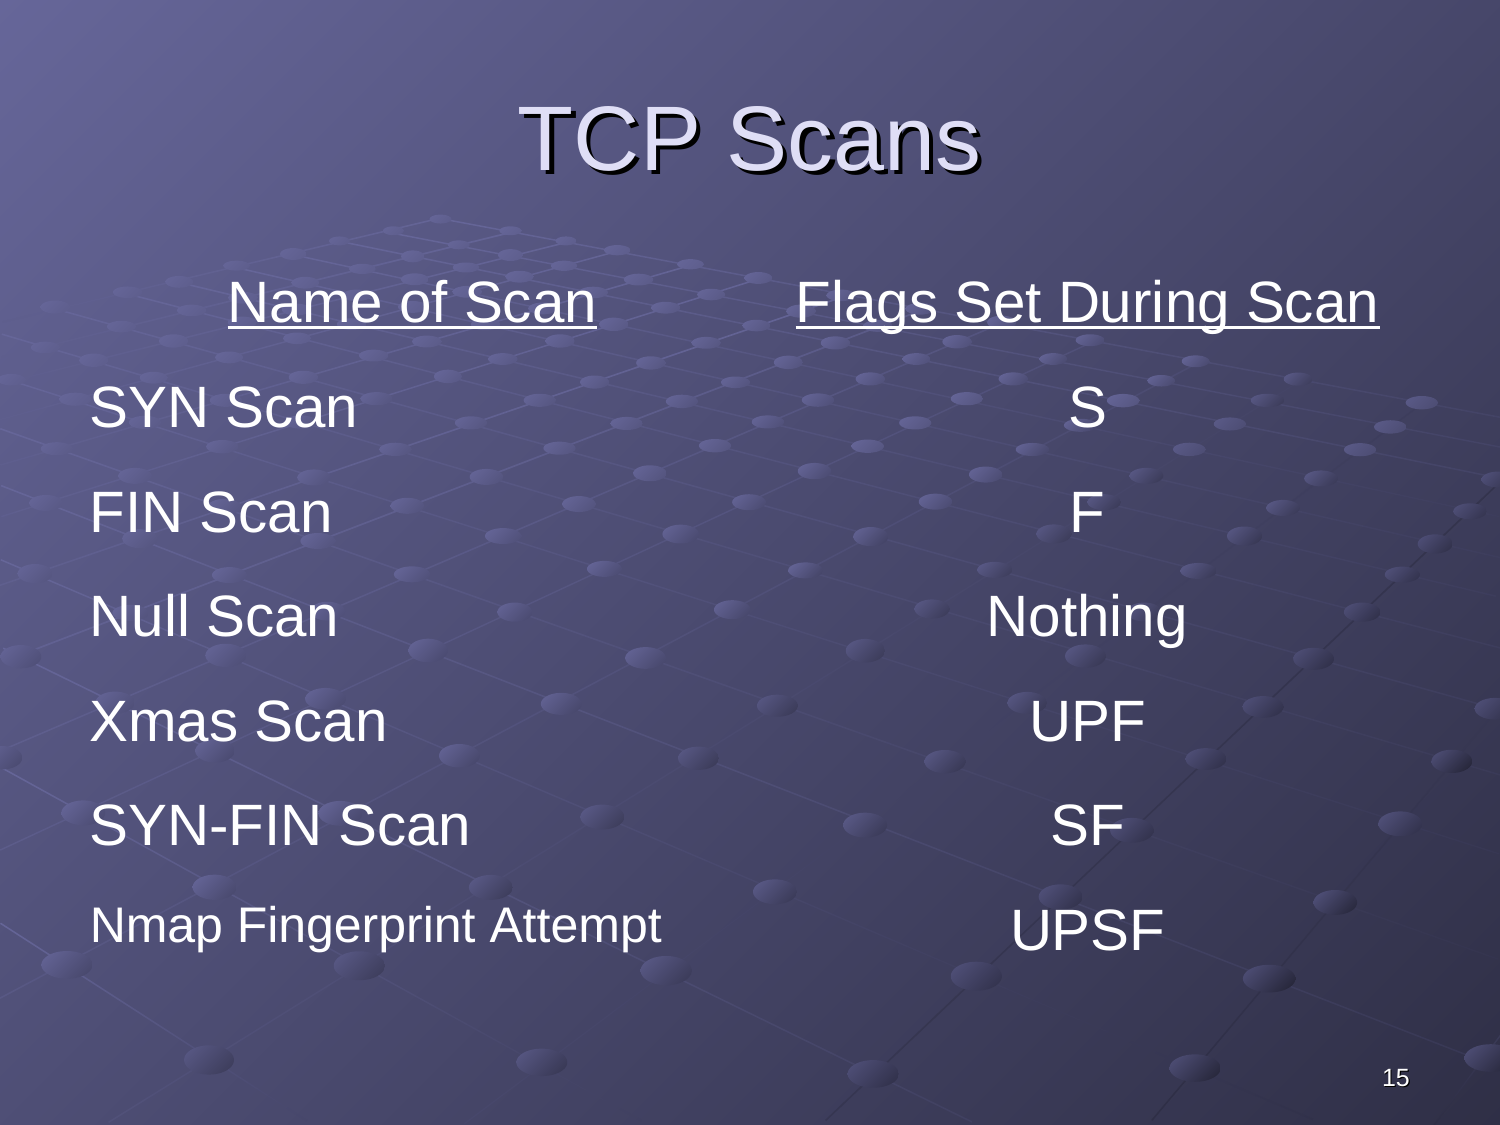

# TCP Scans
Name of Scan
Flags Set During Scan
SYN Scan
S
FIN Scan
F
Null Scan
Nothing
Xmas Scan
UPF
SYN-FIN Scan
SF
Nmap Fingerprint Attempt
UPSF
15